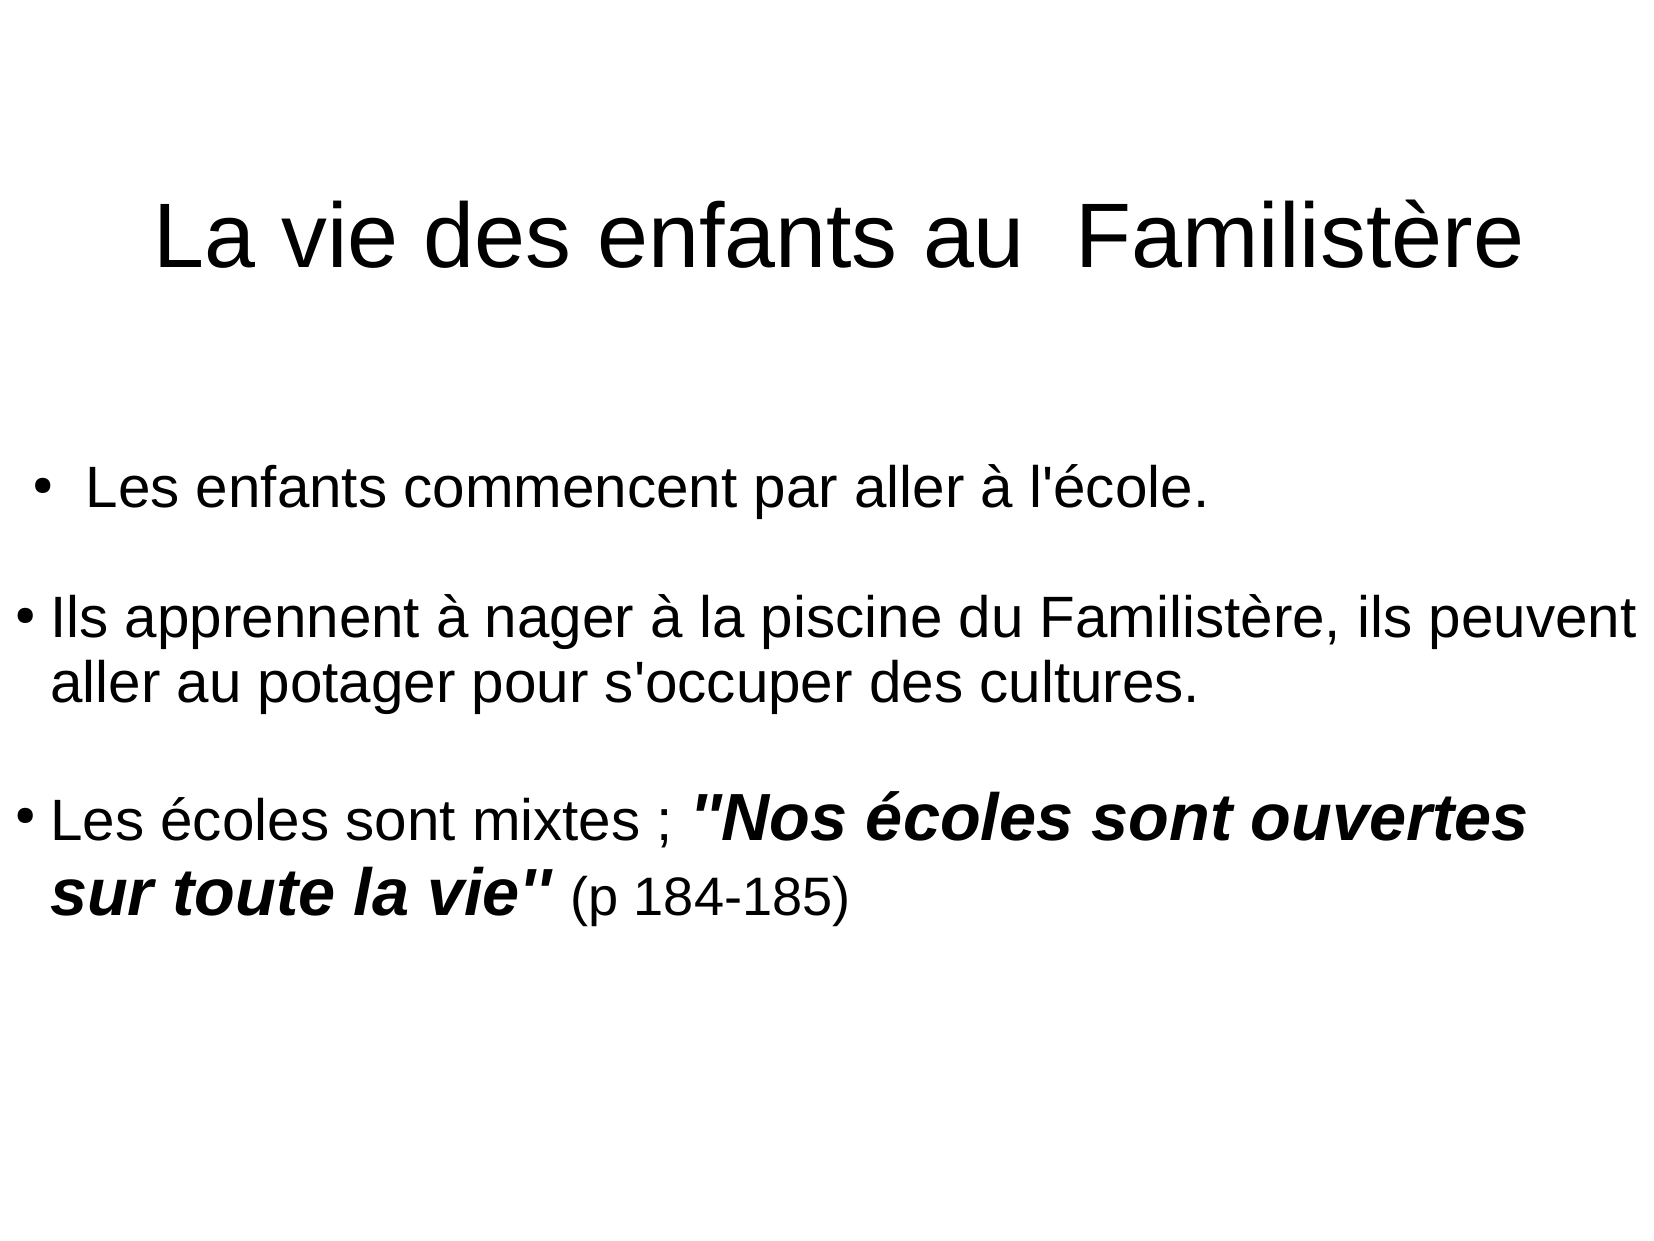

La vie des enfants au Familistère
Les enfants commencent par aller à l'école.
Ils apprennent à nager à la piscine du Familistère, ils peuvent aller au potager pour s'occuper des cultures.
Les écoles sont mixtes ; ''Nos écoles sont ouvertes sur toute la vie'' (p 184-185)